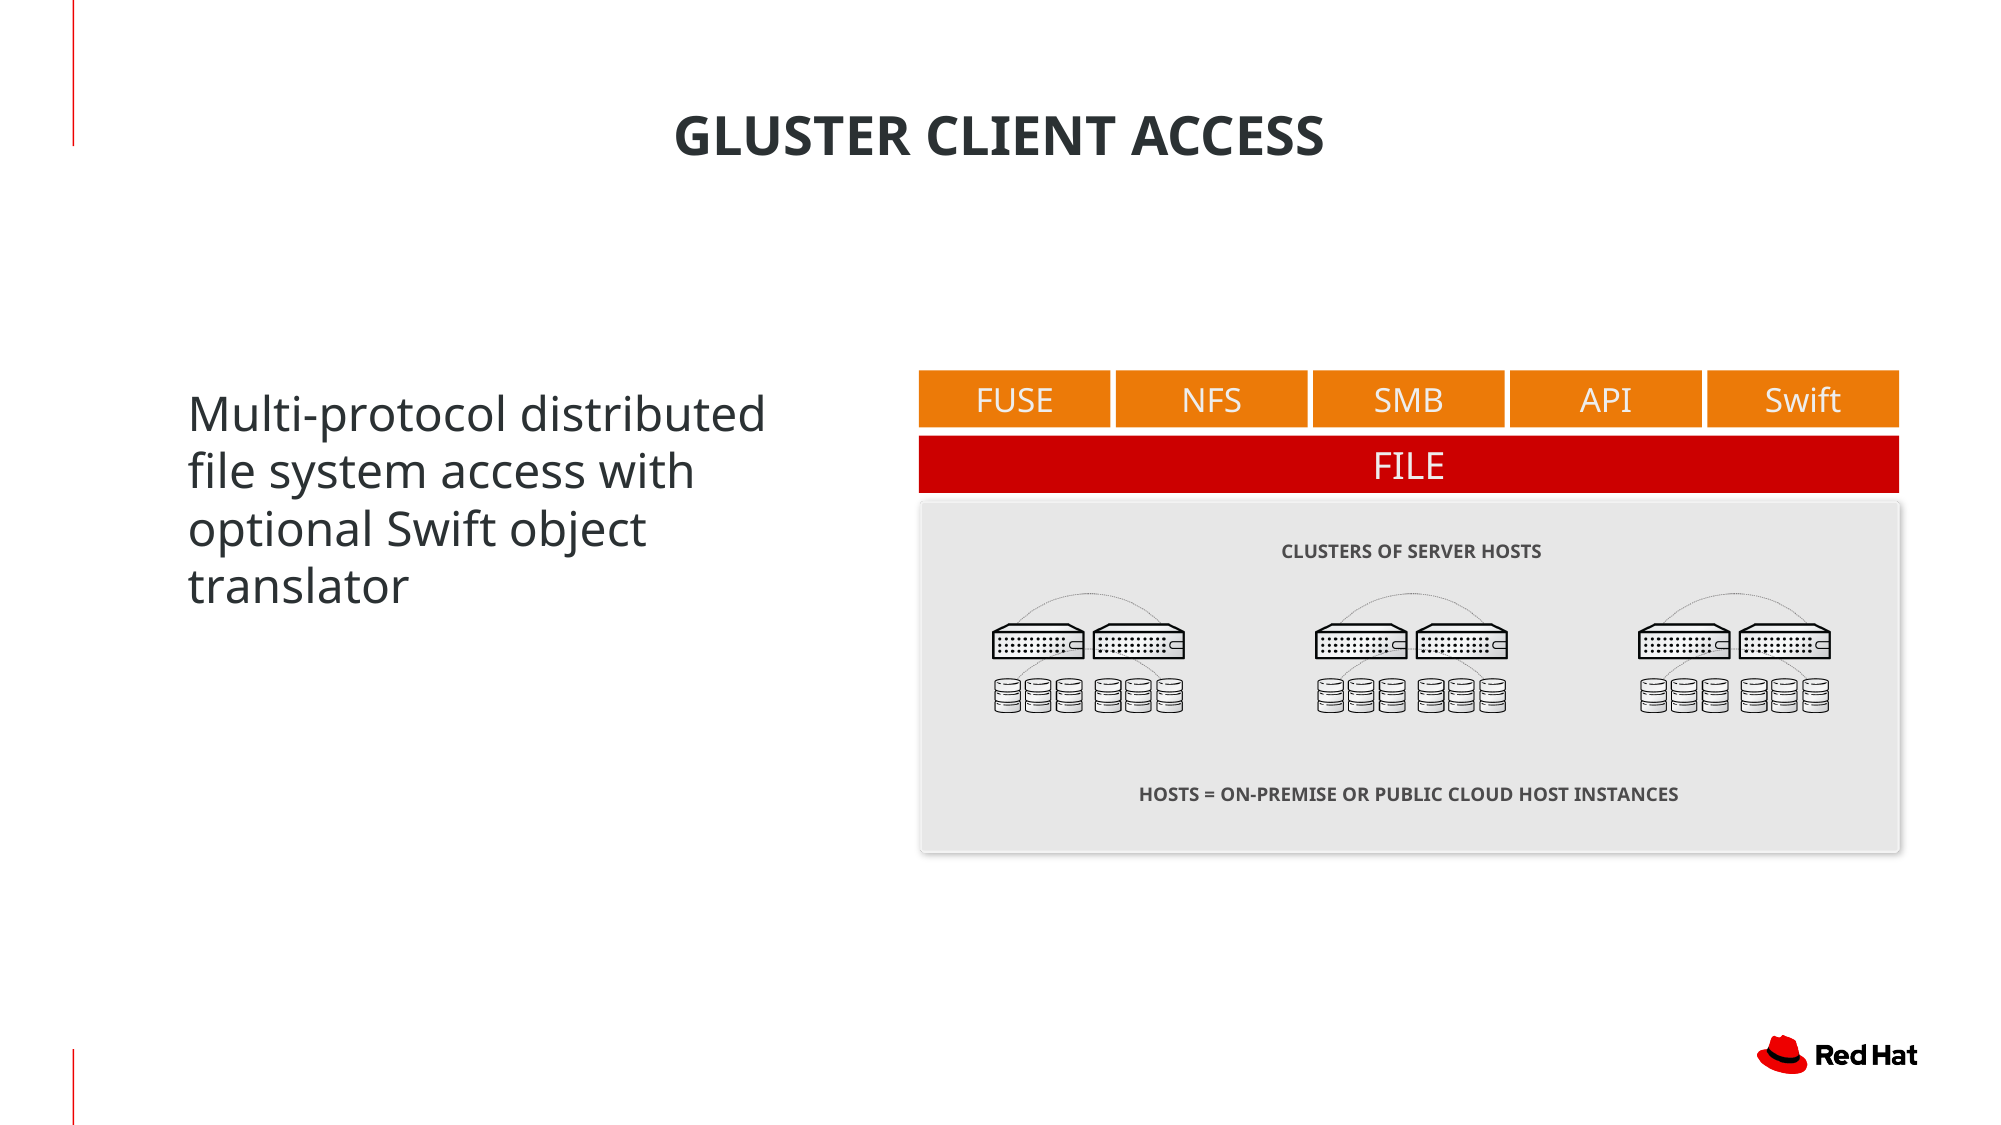

# GLUSTER CLIENT ACCESS
FUSE
NFS
SMB
API
Swift
Multi-protocol distributed file system access with optional Swift object translator
FILE
CLUSTERS OF SERVER HOSTS
HOSTS = ON-PREMISE OR PUBLIC CLOUD HOST INSTANCES